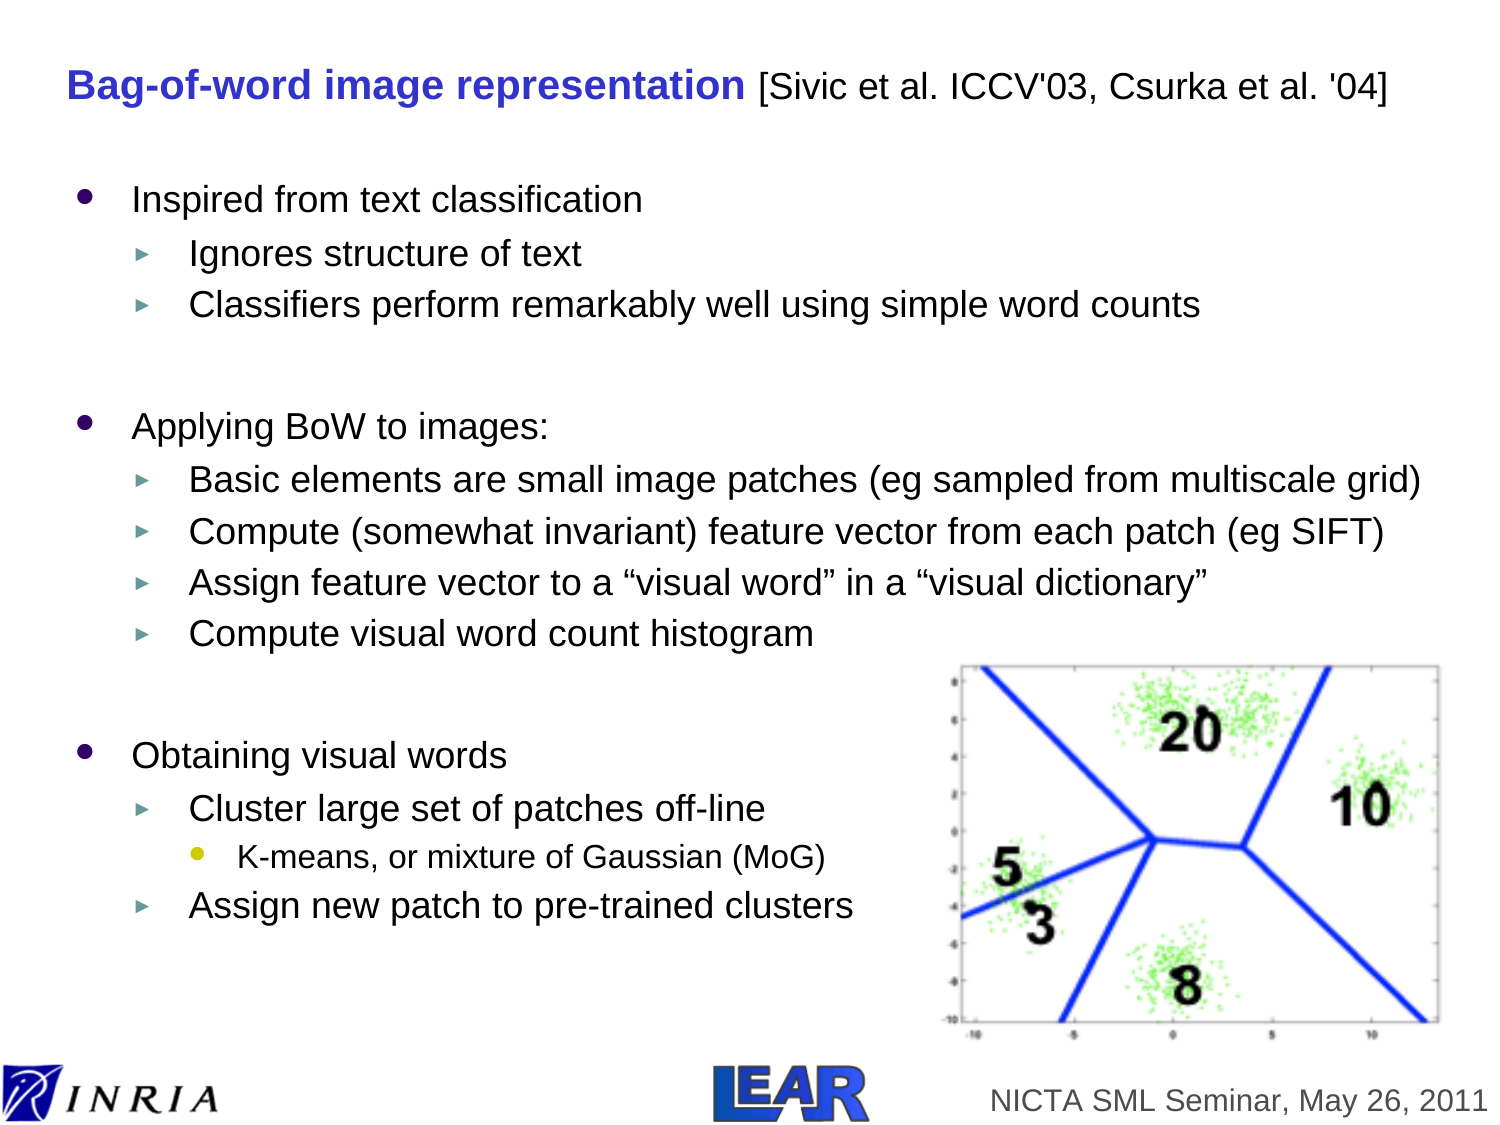

# Bag-of-word image representation [Sivic et al. ICCV'03, Csurka et al. '04]
Inspired from text classification
Ignores structure of text
Classifiers perform remarkably well using simple word counts
Applying BoW to images:
Basic elements are small image patches (eg sampled from multiscale grid)
Compute (somewhat invariant) feature vector from each patch (eg SIFT)
Assign feature vector to a “visual word” in a “visual dictionary”
Compute visual word count histogram
Obtaining visual words
Cluster large set of patches off-line
K-means, or mixture of Gaussian (MoG)
Assign new patch to pre-trained clusters